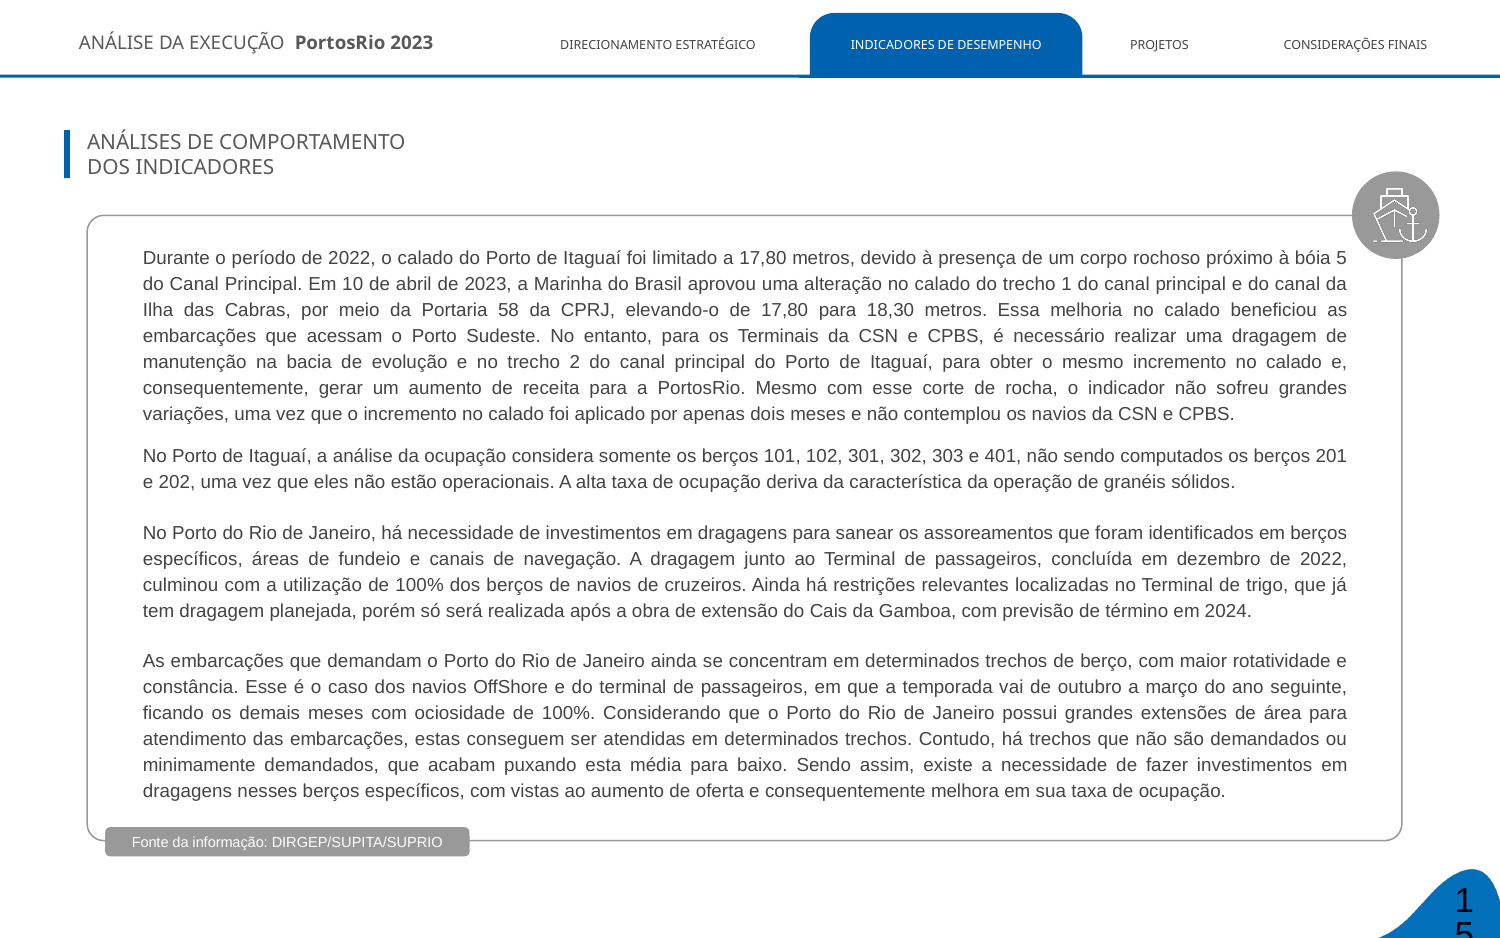

ANÁLISE DA EXECUÇÃO PortosRio 2023
DIRECIONAMENTO ESTRATÉGICO
INDICADORES DE DESEMPENHO
PROJETOS
CONSIDERAÇÕES FINAIS
ANÁLISES DE COMPORTAMENTO DOS INDICADORES
Durante o período de 2022, o calado do Porto de Itaguaí foi limitado a 17,80 metros, devido à presença de um corpo rochoso próximo à bóia 5 do Canal Principal. Em 10 de abril de 2023, a Marinha do Brasil aprovou uma alteração no calado do trecho 1 do canal principal e do canal da Ilha das Cabras, por meio da Portaria 58 da CPRJ, elevando-o de 17,80 para 18,30 metros. Essa melhoria no calado beneficiou as embarcações que acessam o Porto Sudeste. No entanto, para os Terminais da CSN e CPBS, é necessário realizar uma dragagem de manutenção na bacia de evolução e no trecho 2 do canal principal do Porto de Itaguaí, para obter o mesmo incremento no calado e, consequentemente, gerar um aumento de receita para a PortosRio. Mesmo com esse corte de rocha, o indicador não sofreu grandes variações, uma vez que o incremento no calado foi aplicado por apenas dois meses e não contemplou os navios da CSN e CPBS.
No Porto de Itaguaí, a análise da ocupação considera somente os berços 101, 102, 301, 302, 303 e 401, não sendo computados os berços 201 e 202, uma vez que eles não estão operacionais. A alta taxa de ocupação deriva da característica da operação de granéis sólidos.
No Porto do Rio de Janeiro, há necessidade de investimentos em dragagens para sanear os assoreamentos que foram identificados em berços específicos, áreas de fundeio e canais de navegação. A dragagem junto ao Terminal de passageiros, concluída em dezembro de 2022, culminou com a utilização de 100% dos berços de navios de cruzeiros. Ainda há restrições relevantes localizadas no Terminal de trigo, que já tem dragagem planejada, porém só será realizada após a obra de extensão do Cais da Gamboa, com previsão de término em 2024.
As embarcações que demandam o Porto do Rio de Janeiro ainda se concentram em determinados trechos de berço, com maior rotatividade e constância. Esse é o caso dos navios OffShore e do terminal de passageiros, em que a temporada vai de outubro a março do ano seguinte, ficando os demais meses com ociosidade de 100%. Considerando que o Porto do Rio de Janeiro possui grandes extensões de área para atendimento das embarcações, estas conseguem ser atendidas em determinados trechos. Contudo, há trechos que não são demandados ou minimamente demandados, que acabam puxando esta média para baixo. Sendo assim, existe a necessidade de fazer investimentos em dragagens nesses berços específicos, com vistas ao aumento de oferta e consequentemente melhora em sua taxa de ocupação.
Fonte da informação: DIRGEP/SUPITA/SUPRIO